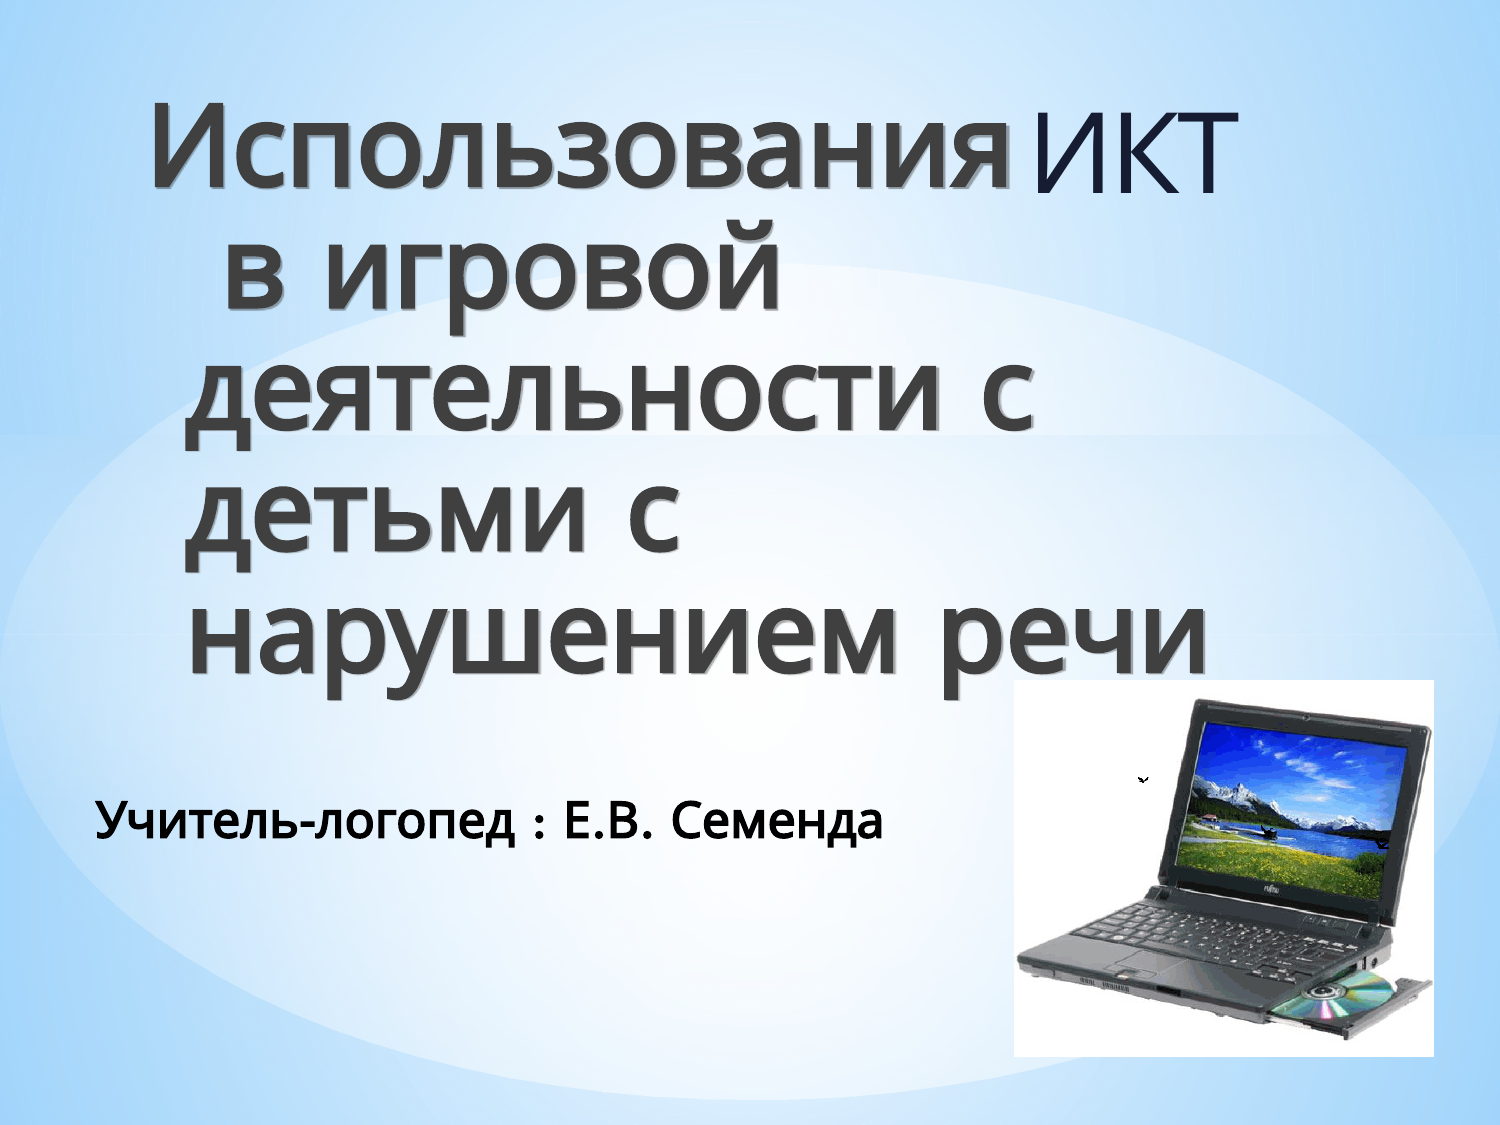

ИКТ
 Использования
 в игровой деятельности с детьми с нарушением речи
# Учитель-логопед : Е.В. Семенда